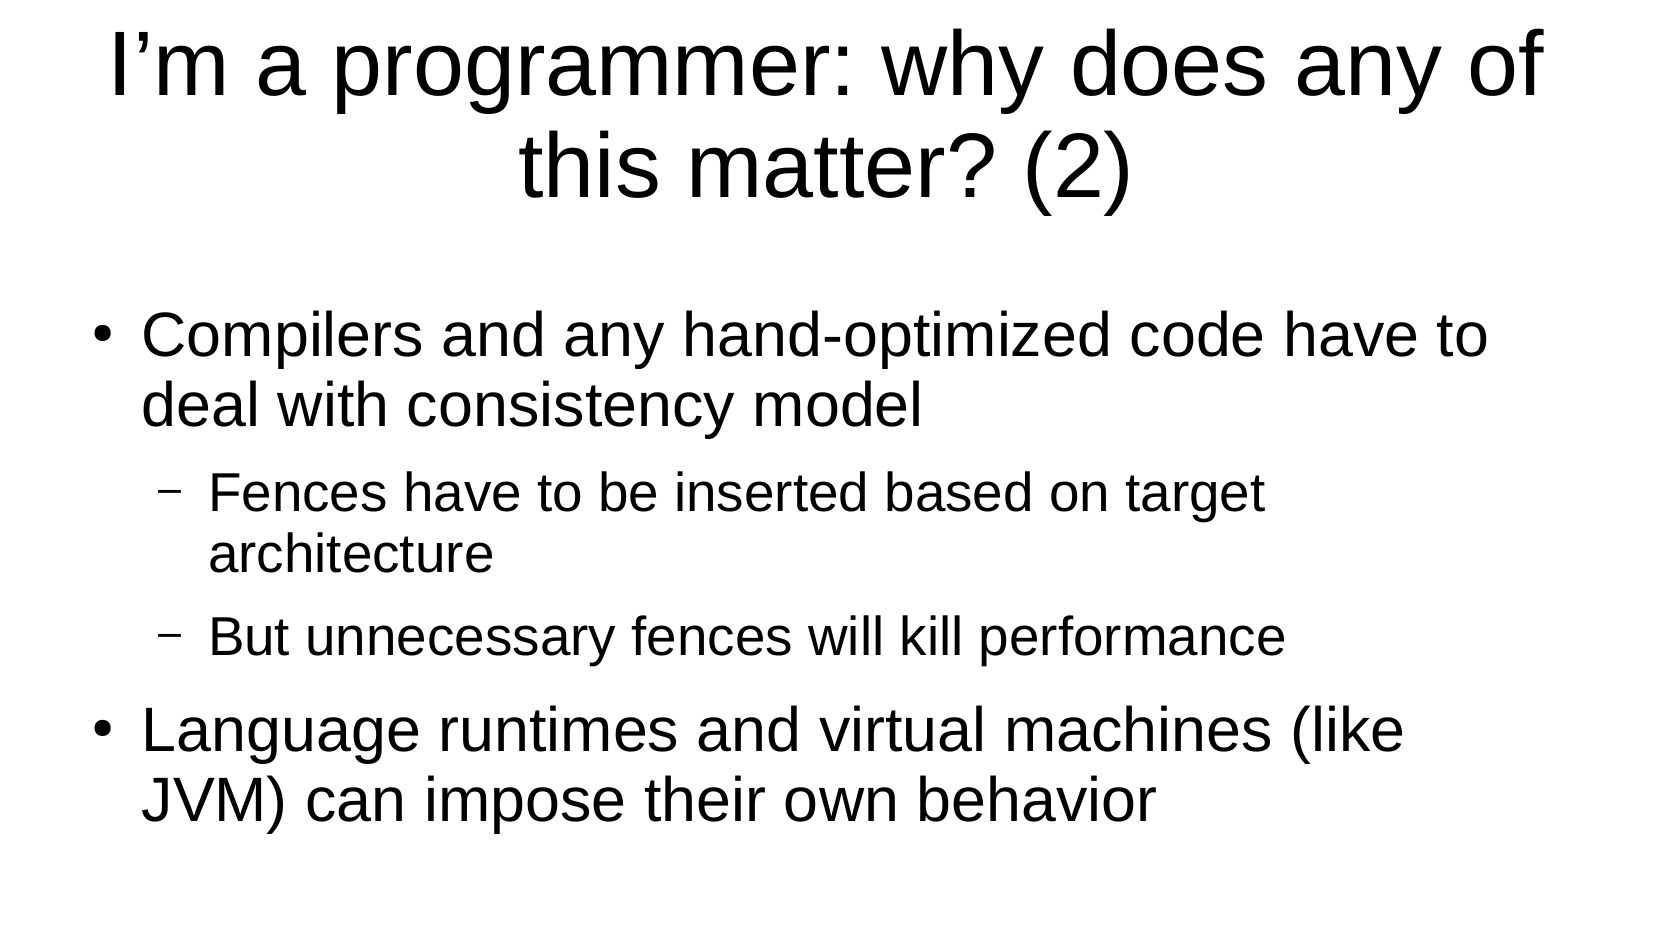

# I’m a programmer: why does any of this matter? (2)
Compilers and any hand-optimized code have to deal with consistency model
Fences have to be inserted based on target architecture
But unnecessary fences will kill performance
Language runtimes and virtual machines (like JVM) can impose their own behavior